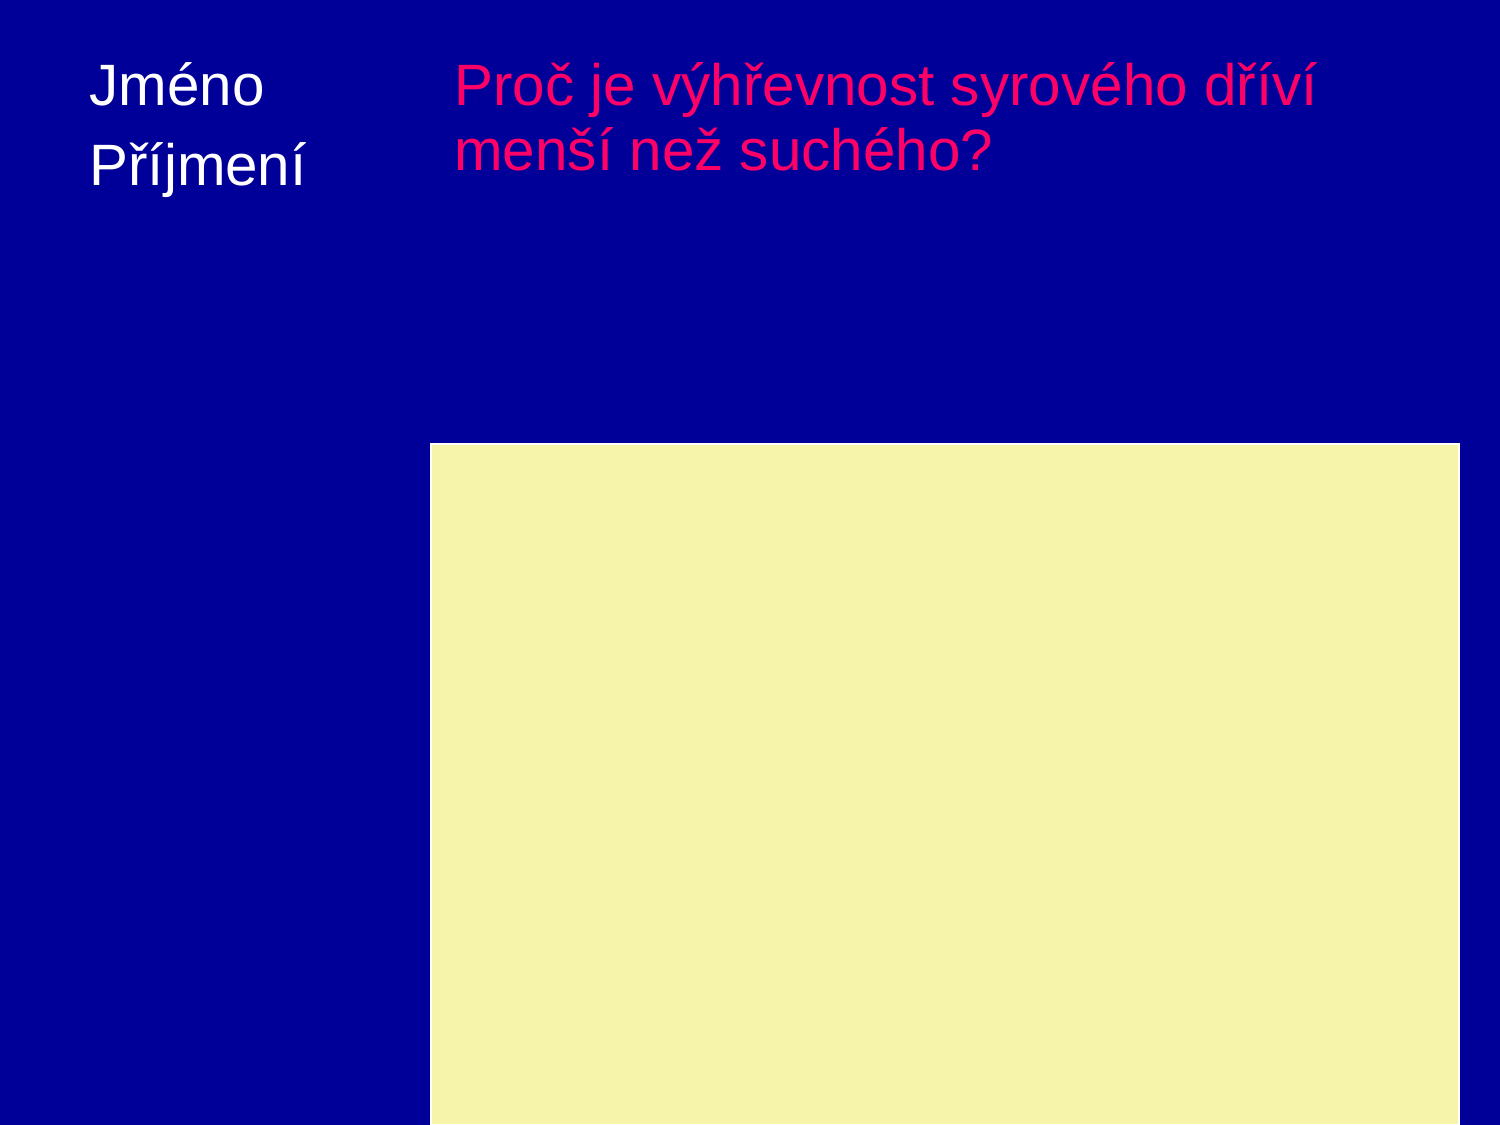

Jméno
Příjmení
Proč je výhřevnost syrového dříví menší než suchého?
Při spalování syrového dřeva se část spalného
tepla spotřebuje na odpaření vody.